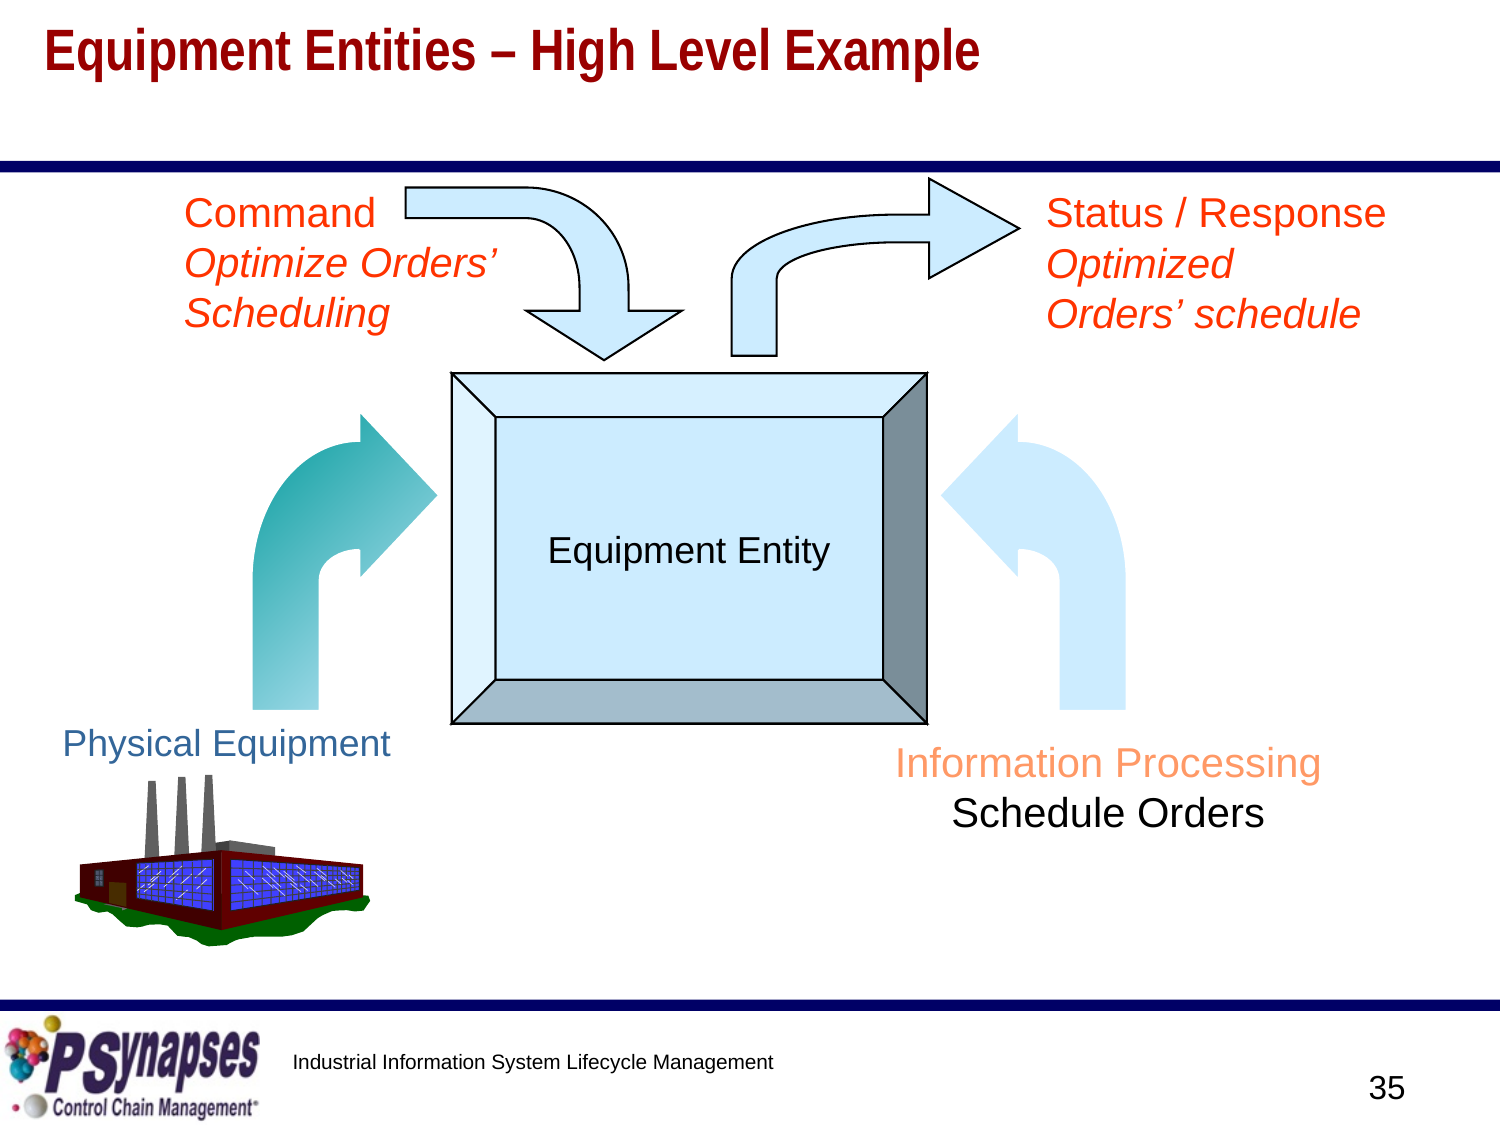

# Equipment Entities – High Level Example
Command
Optimize Orders’
Scheduling
Status / Response
Optimized
Orders’ schedule
C
E
E
E
E
E
E
Equipment Entity
Physical Equipment
Information Processing
Schedule Orders